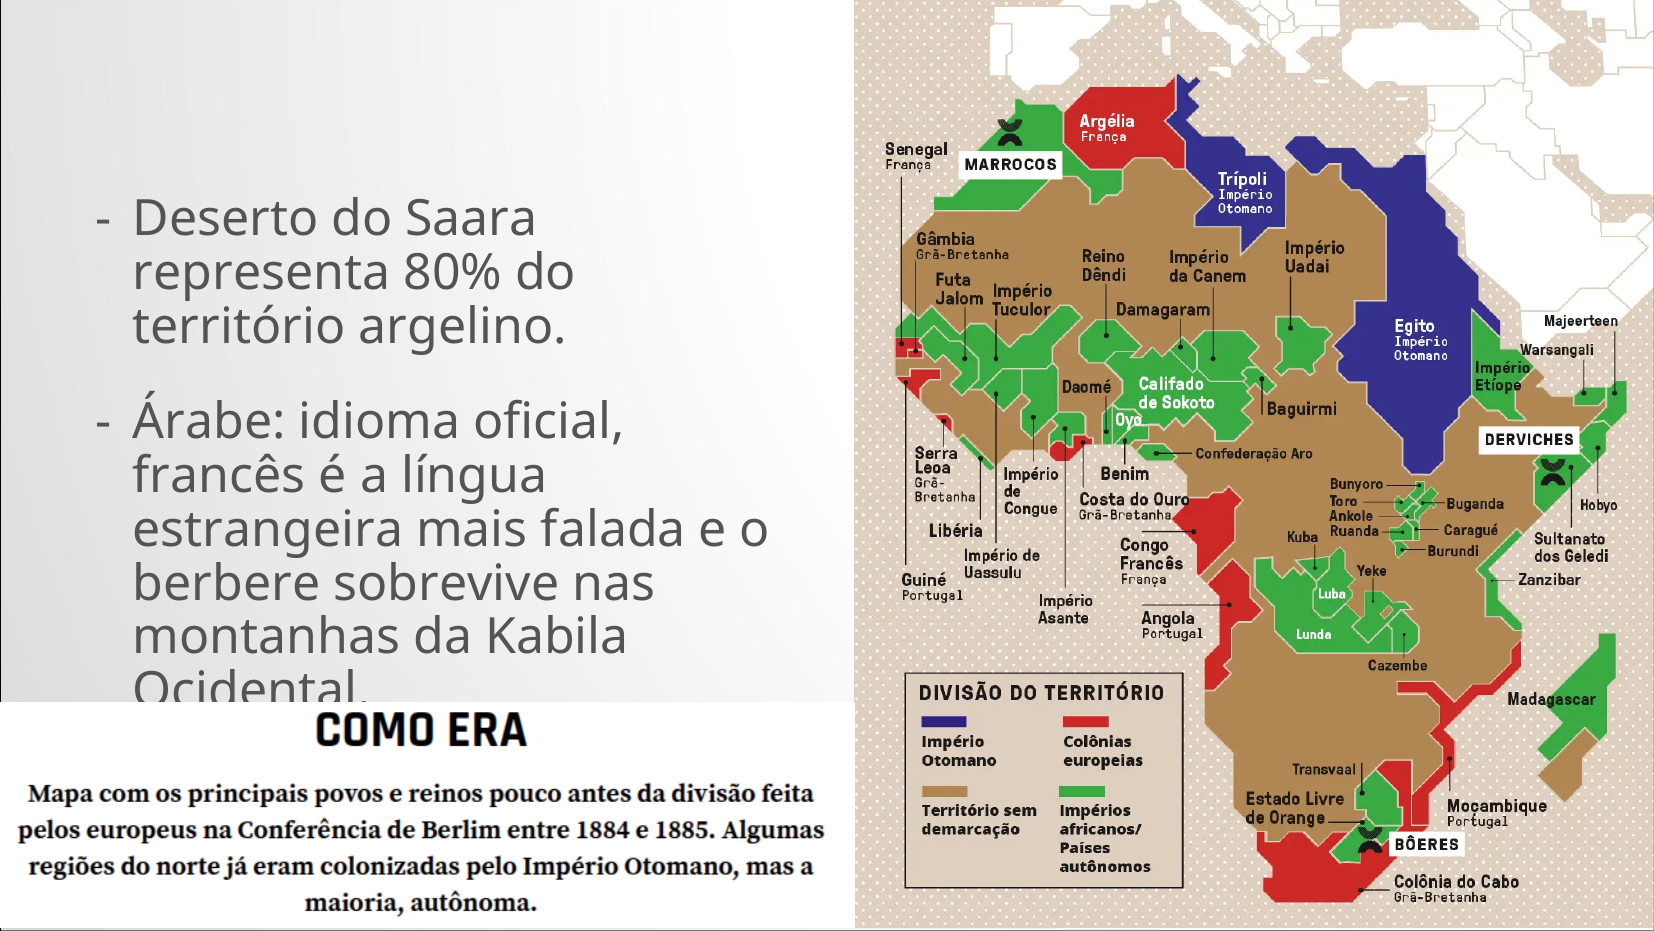

Deserto do Saara representa 80% do território argelino.
Árabe: idioma oficial, francês é a língua estrangeira mais falada e o berbere sobrevive nas montanhas da Kabila Ocidental.
Não existia um projeto definido de nação.